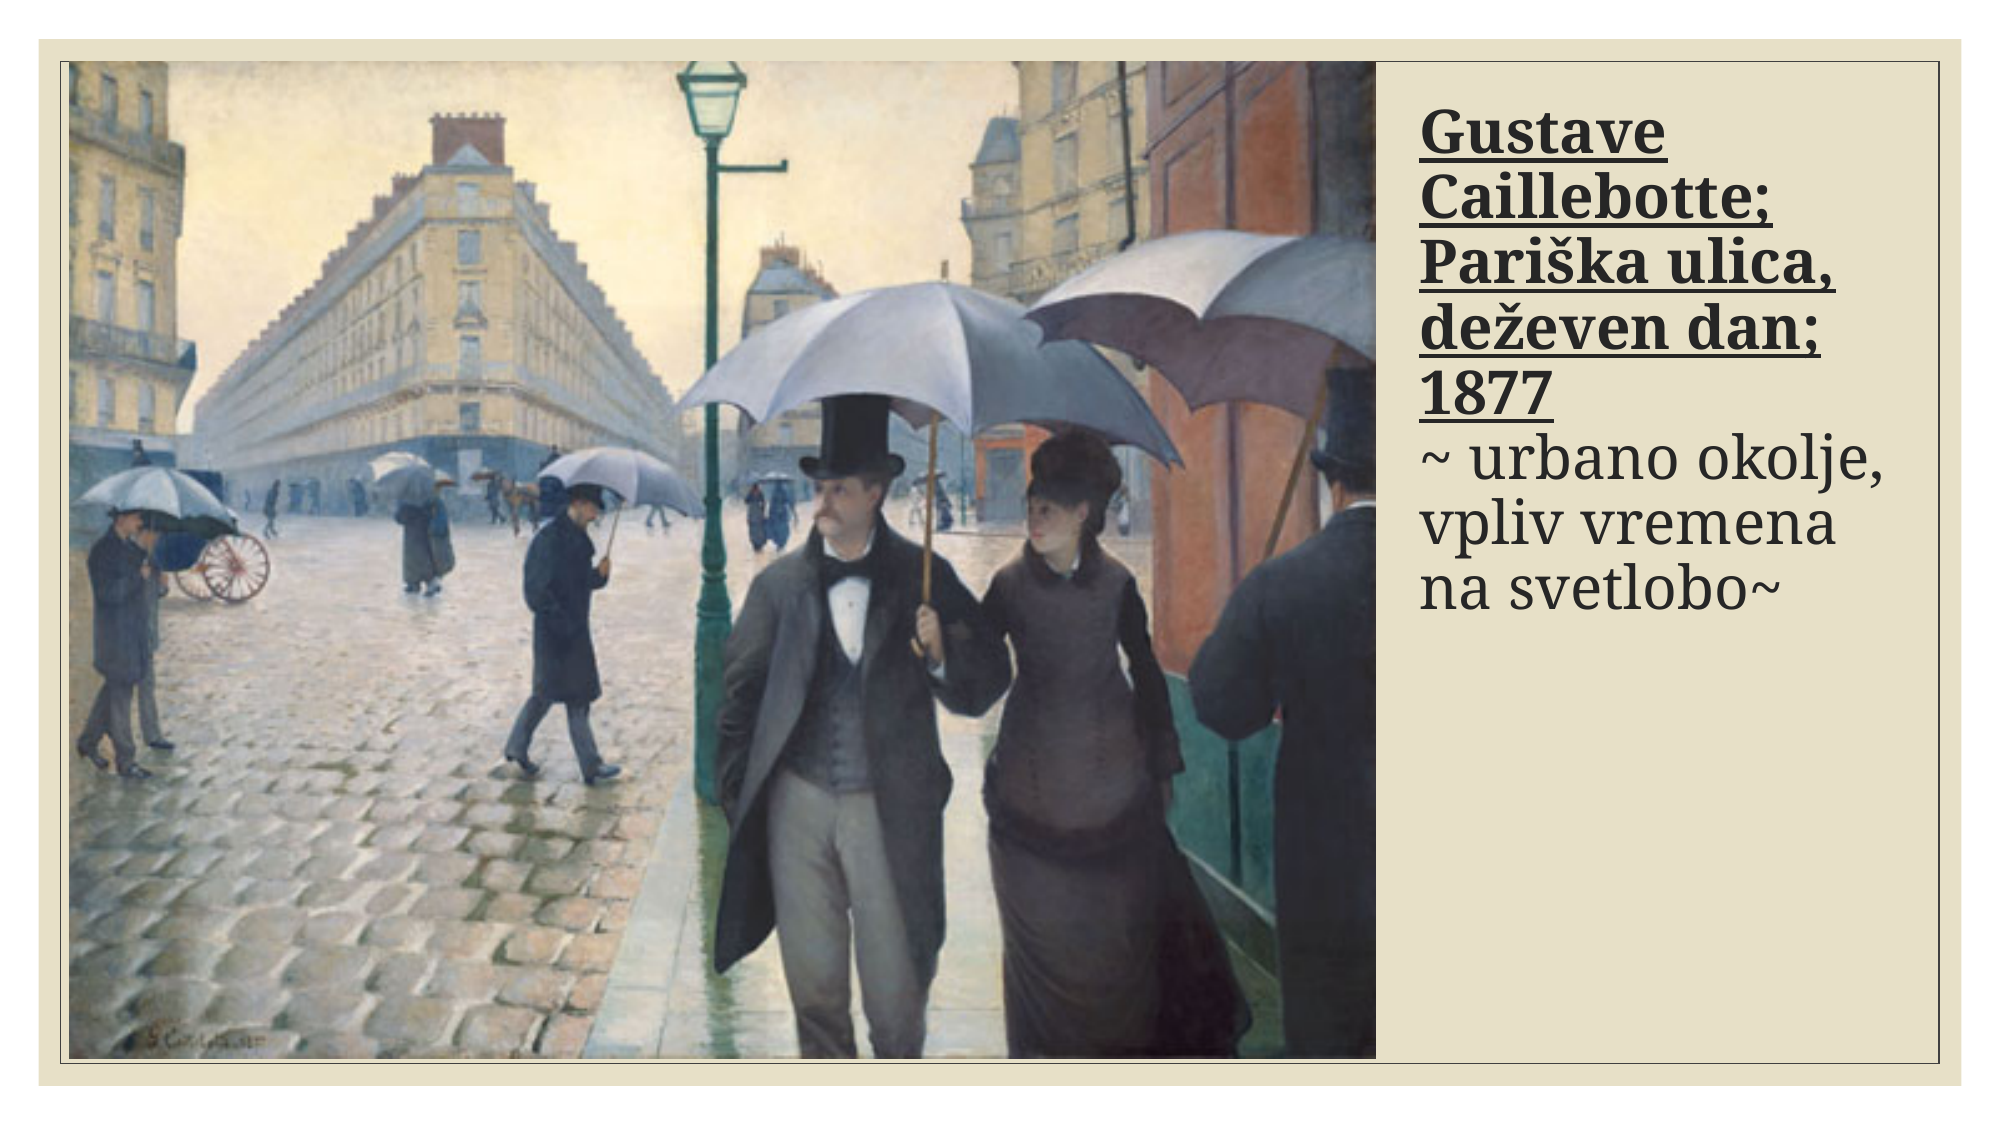

# Gustave Caillebotte; Pariška ulica, deževen dan; 1877 ~ urbano okolje, vpliv vremena na svetlobo~